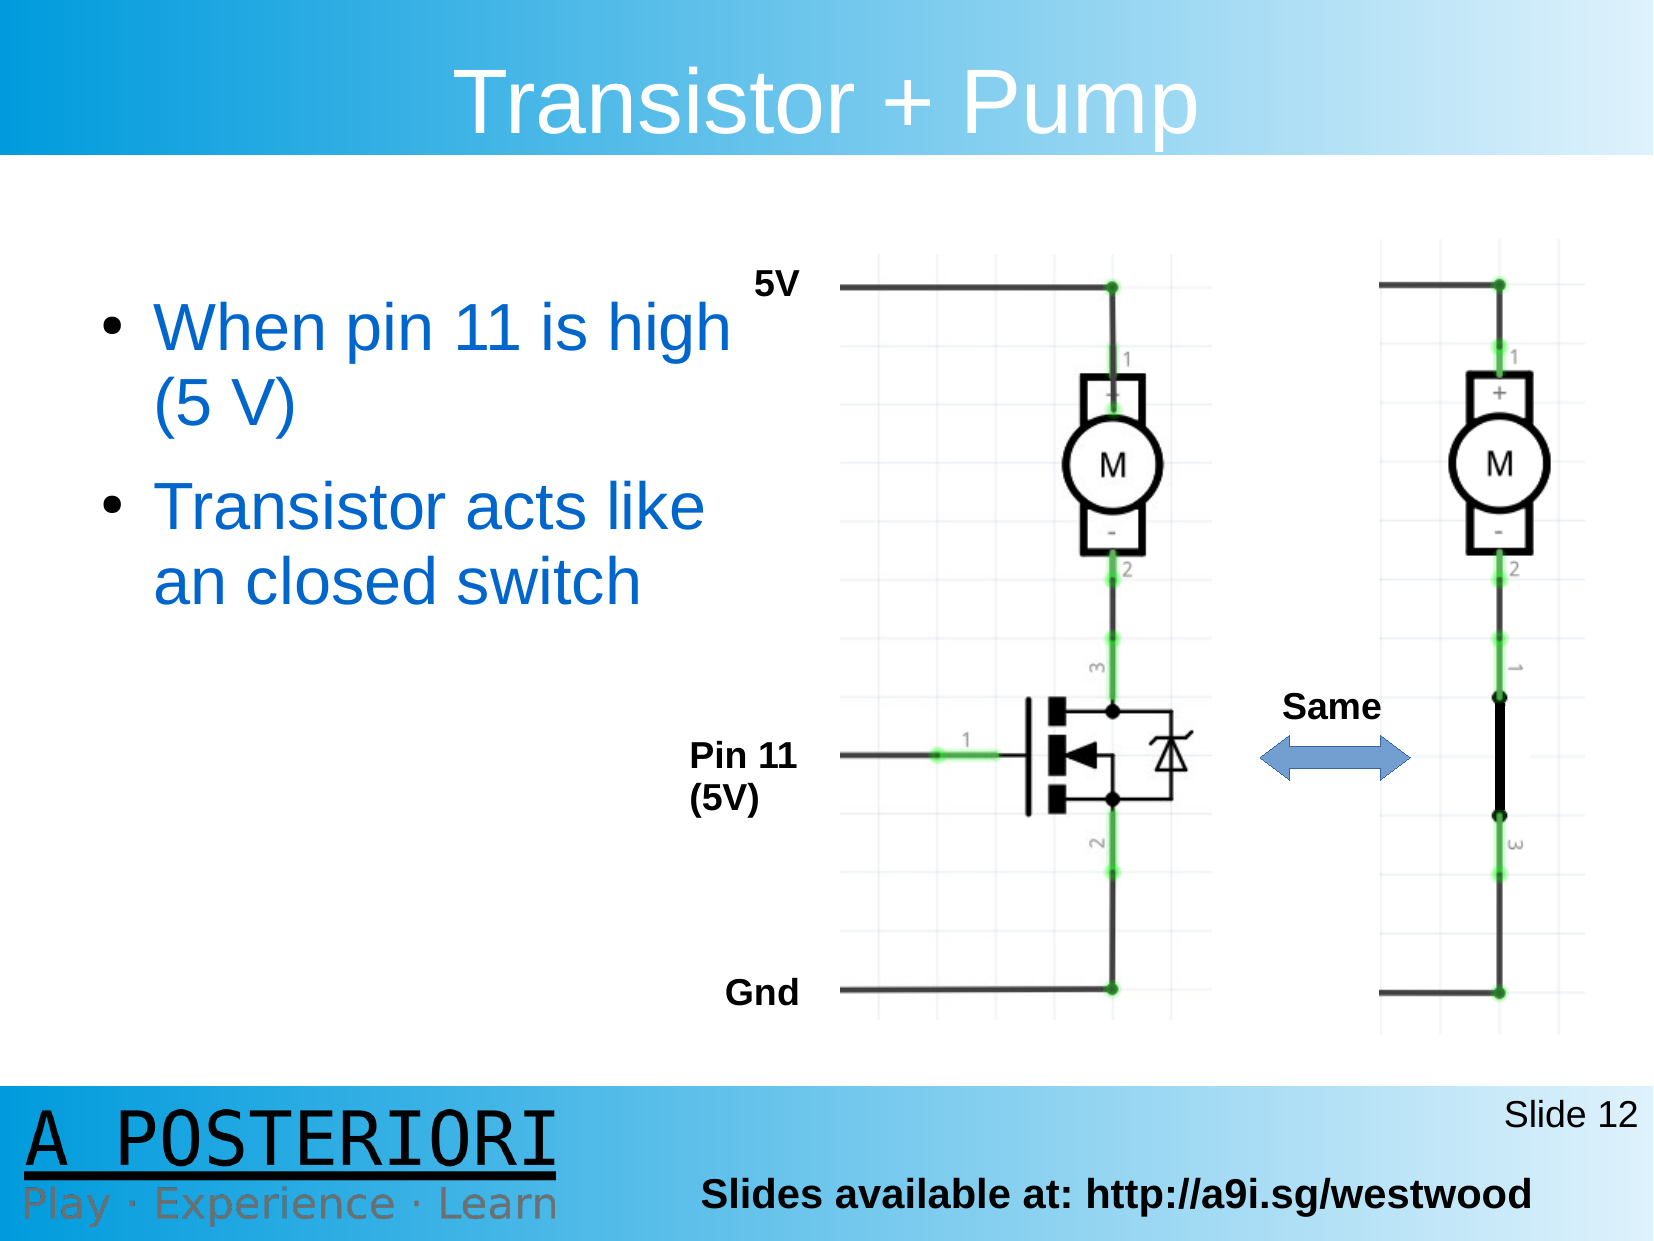

# Transistor + Pump
5V
When pin 11 is high
(5 V)
Transistor acts like
an closed switch
Same
Pin 11
(5V)
Gnd